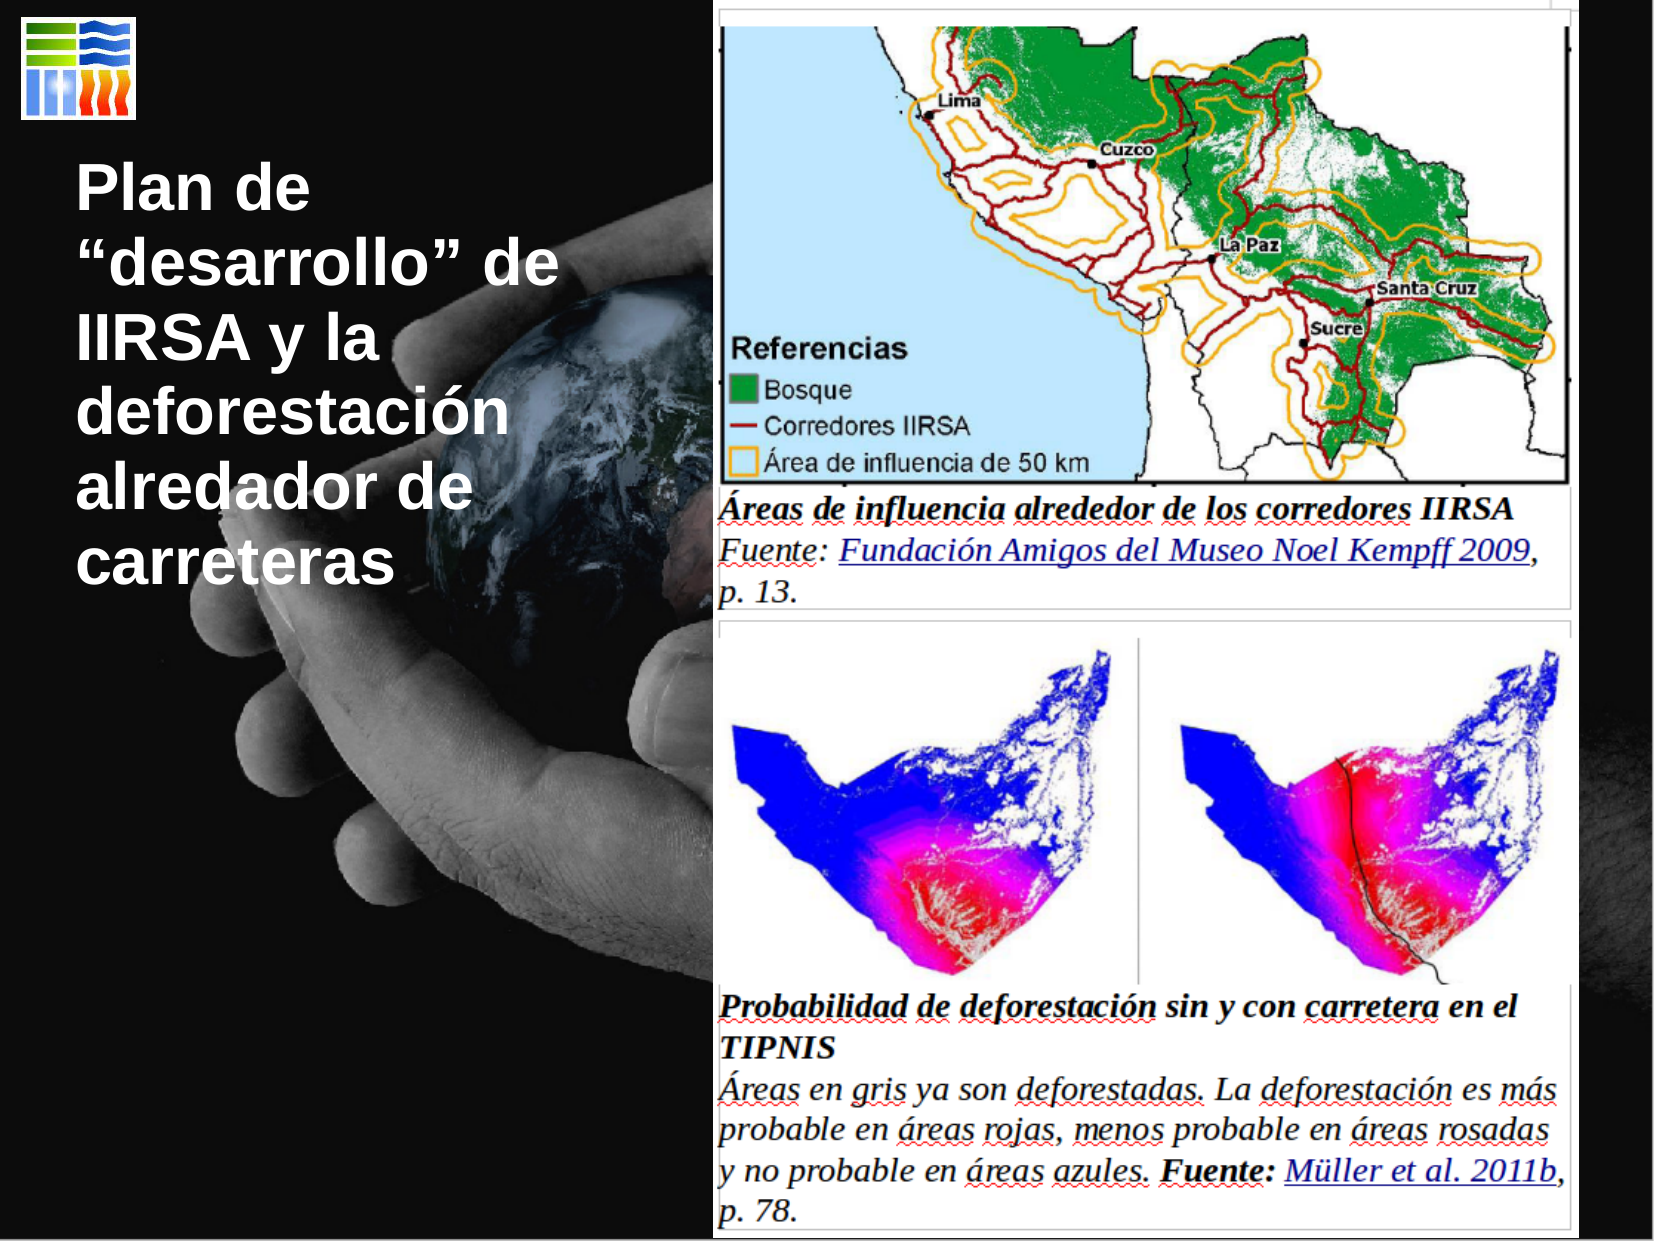

# Plan de “desarrollo” de IIRSA y la deforestación alredador de carreteras